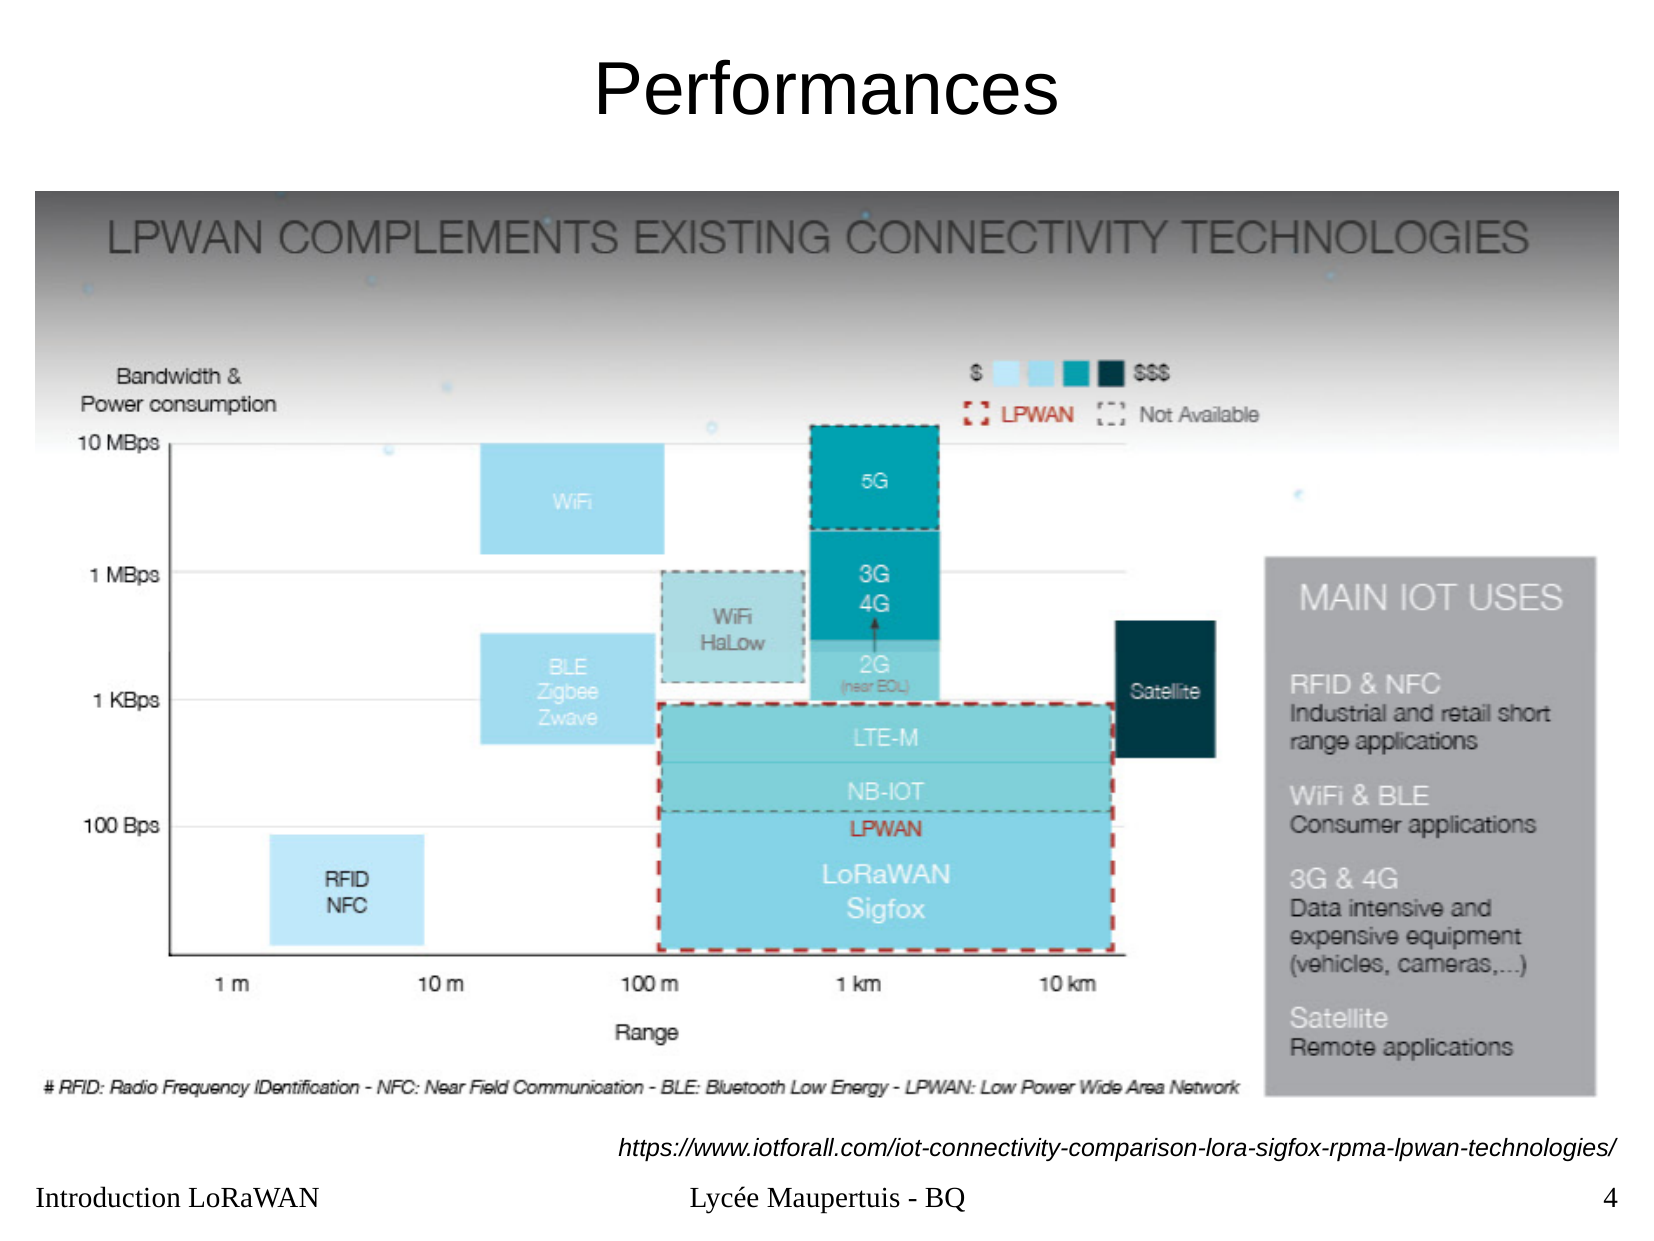

# Performances
https://www.iotforall.com/iot-connectivity-comparison-lora-sigfox-rpma-lpwan-technologies/
Introduction LoRaWAN
Lycée Maupertuis - BQ
4